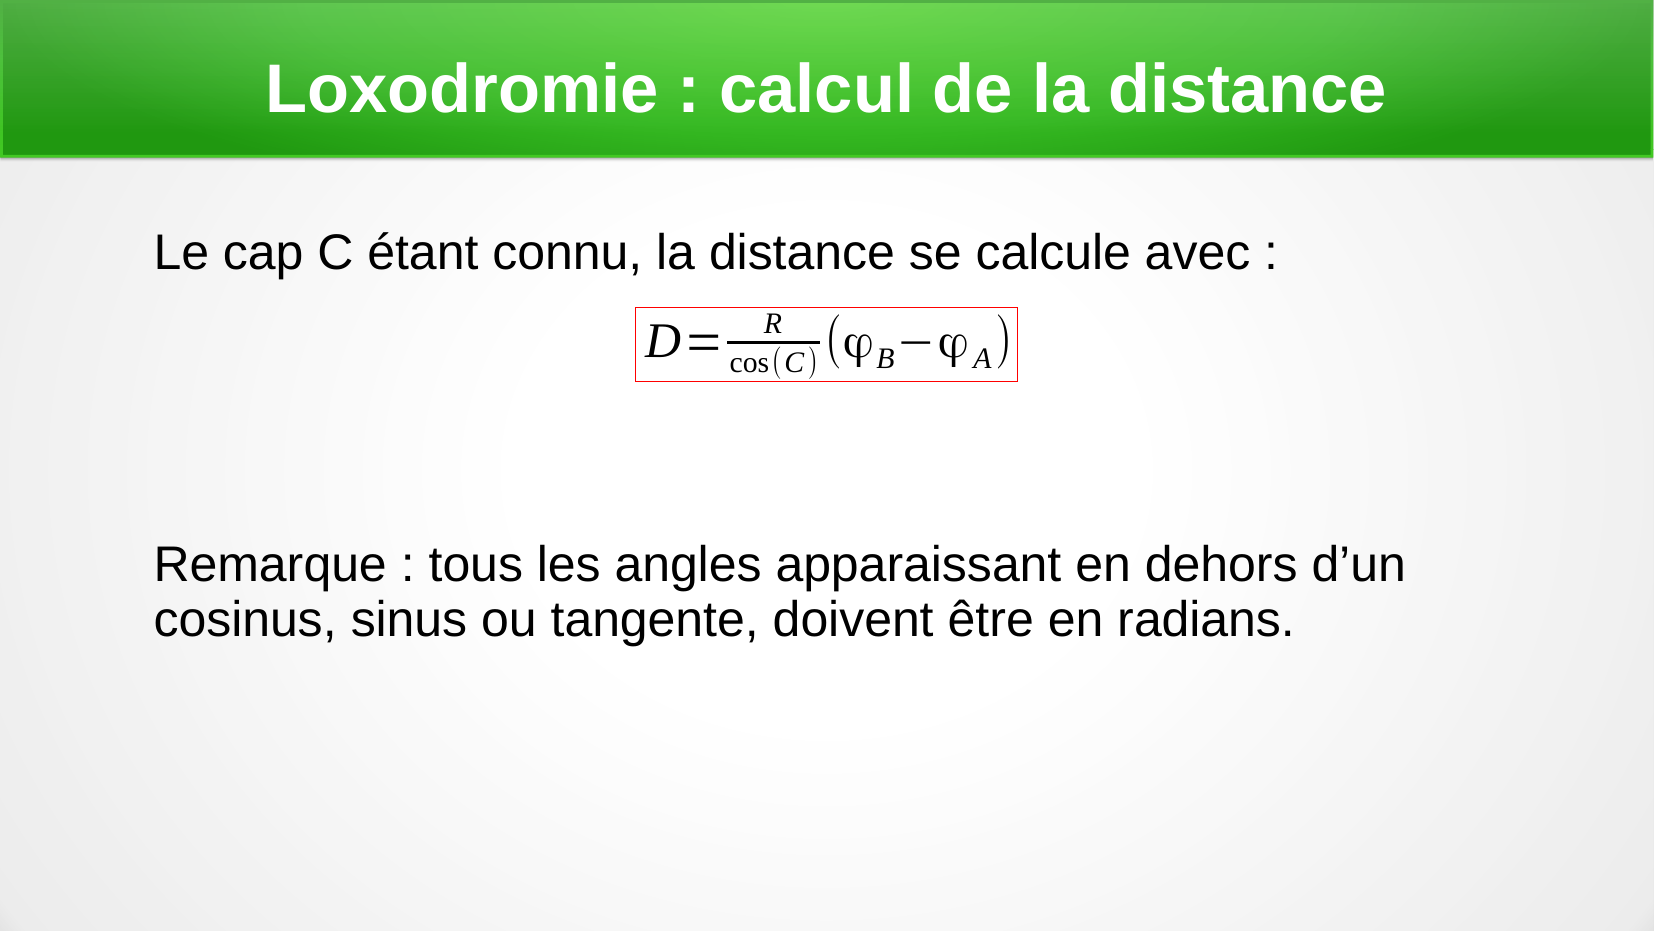

# Loxodromie : calcul de la distance
Le cap C étant connu, la distance se calcule avec :
Remarque : tous les angles apparaissant en dehors d’un cosinus, sinus ou tangente, doivent être en radians.